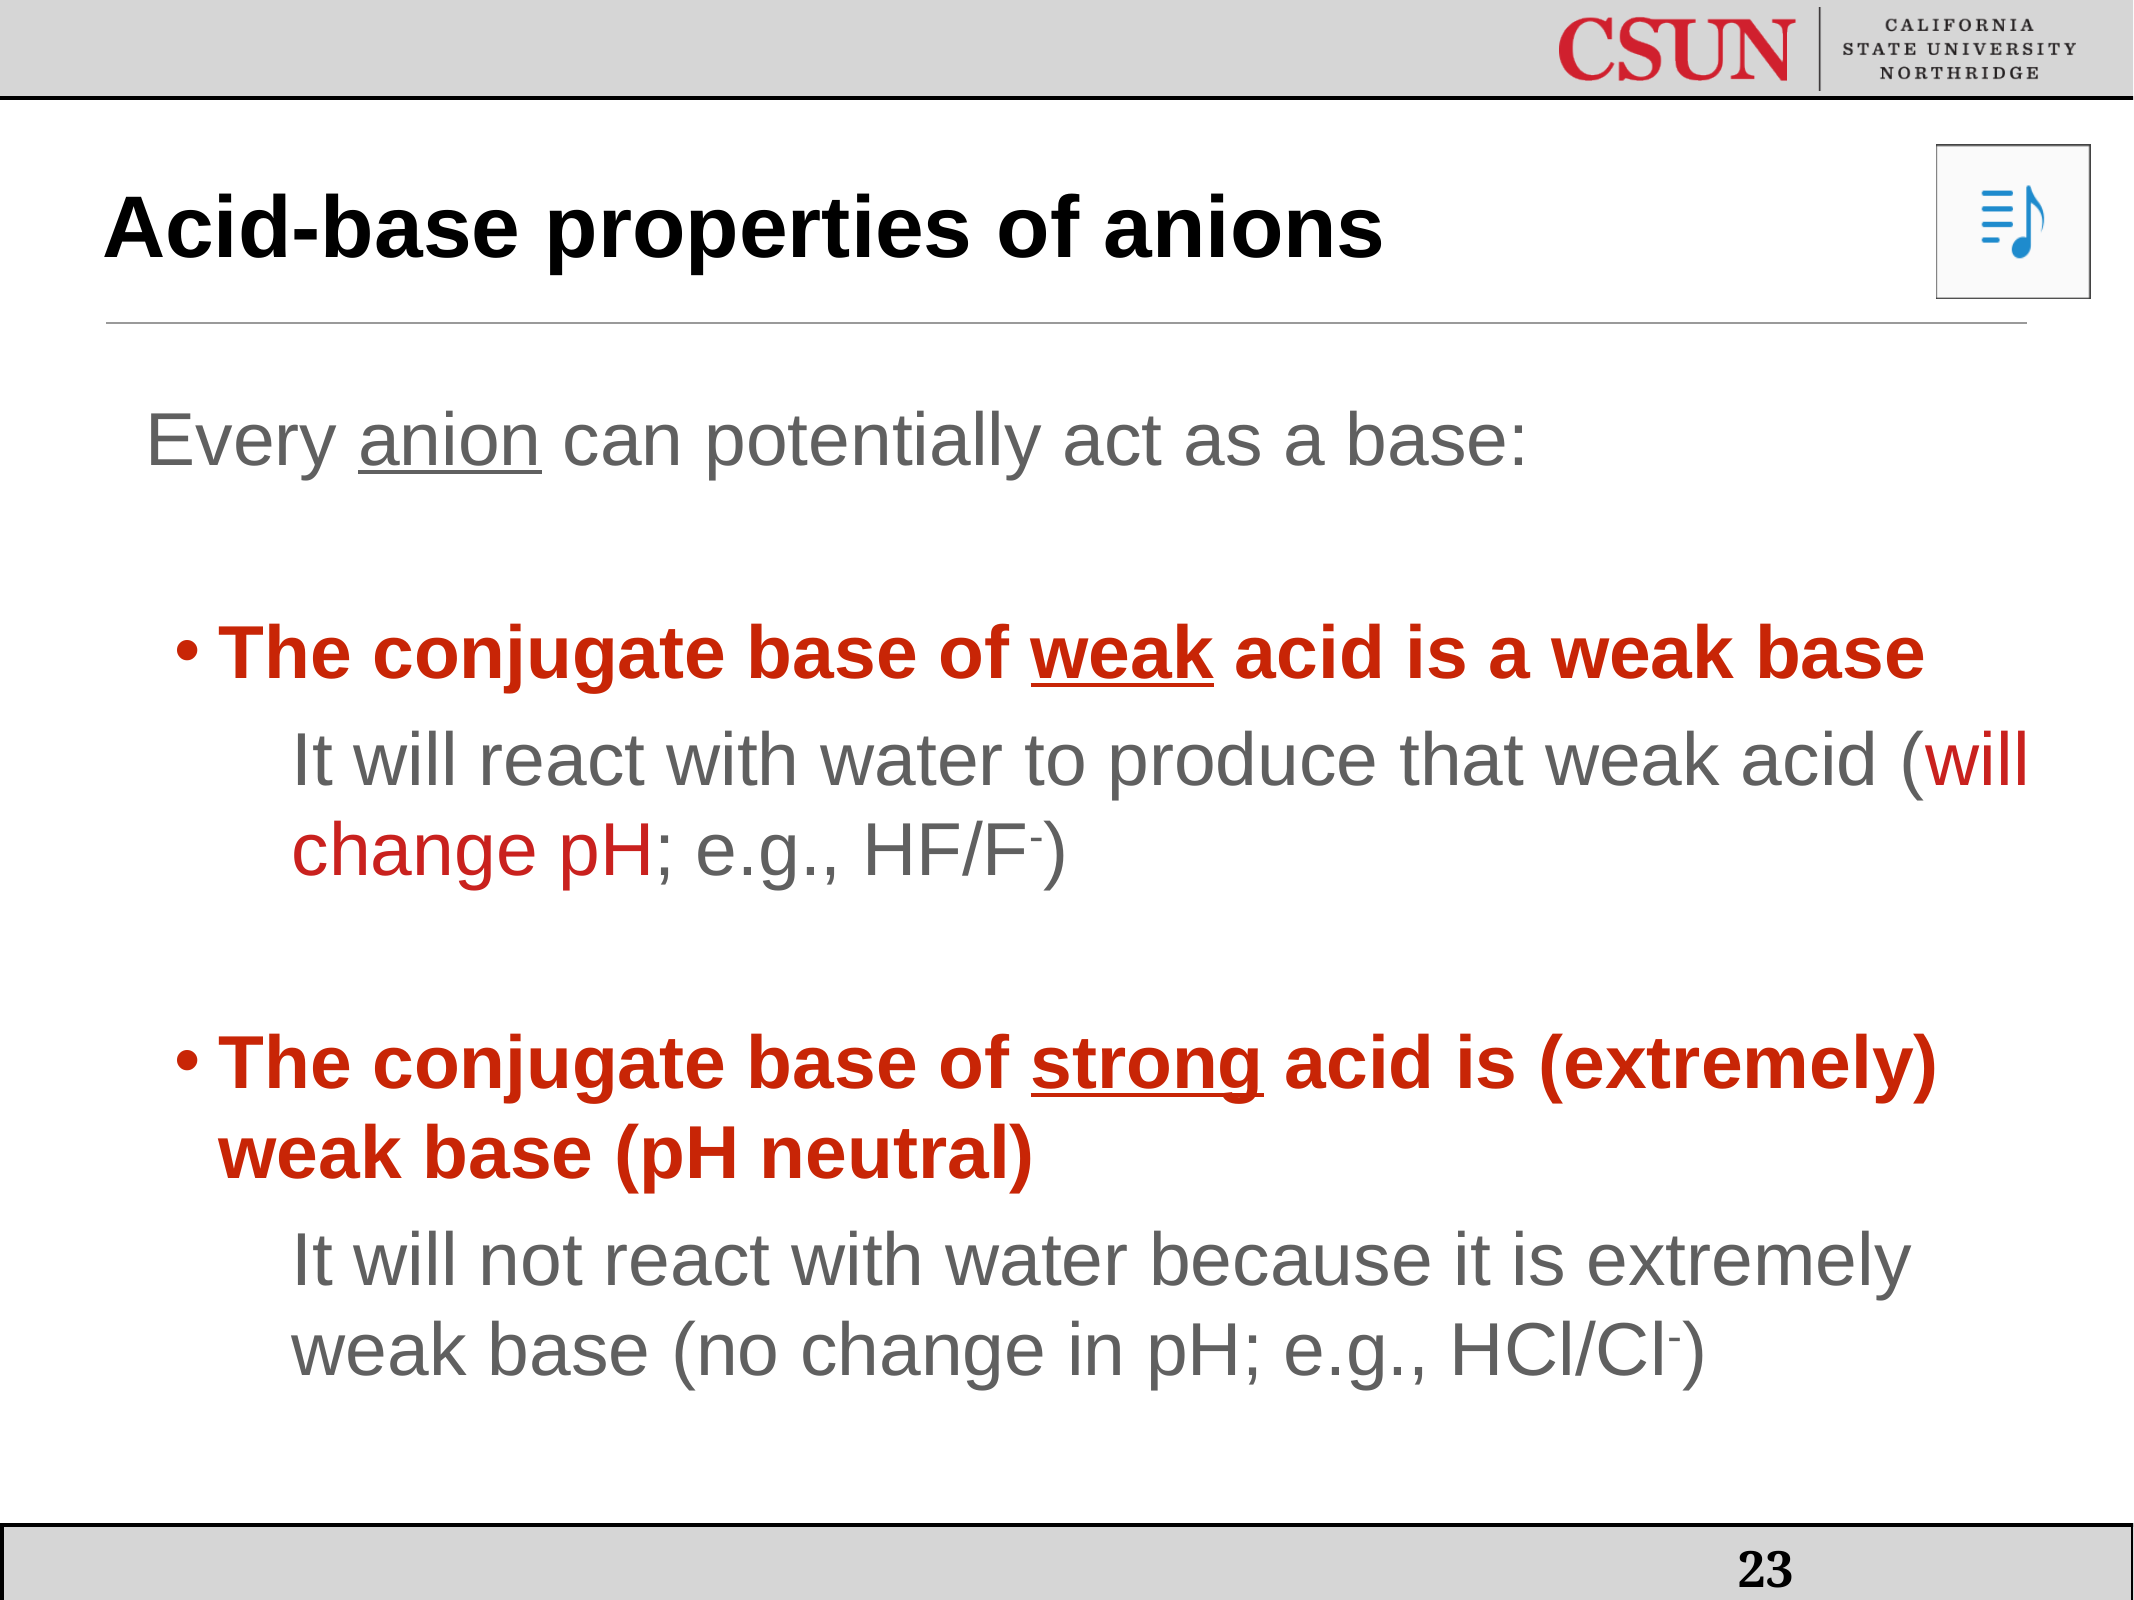

# Acid-base properties of anions
Every anion can potentially act as a base:
The conjugate base of weak acid is a weak base
It will react with water to produce that weak acid (will change pH; e.g., HF/F-)
The conjugate base of strong acid is (extremely) weak base (pH neutral)
It will not react with water because it is extremely weak base (no change in pH; e.g., HCl/Cl-)
23